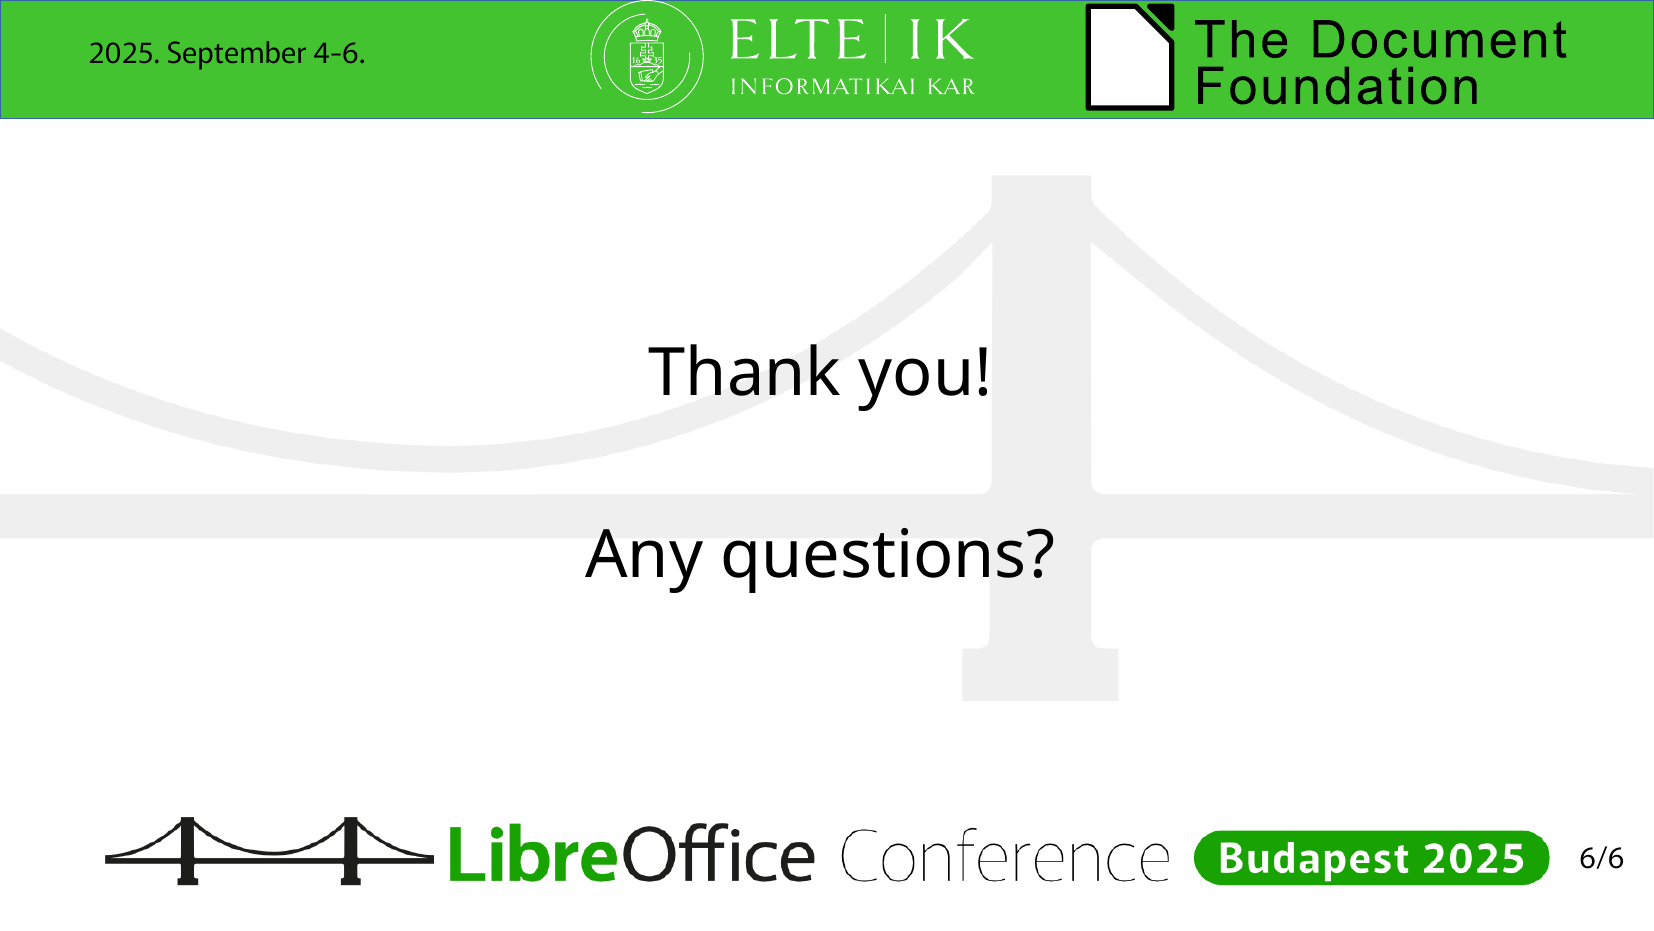

2025. September 4-6.
# Thank you!
Any questions?
6